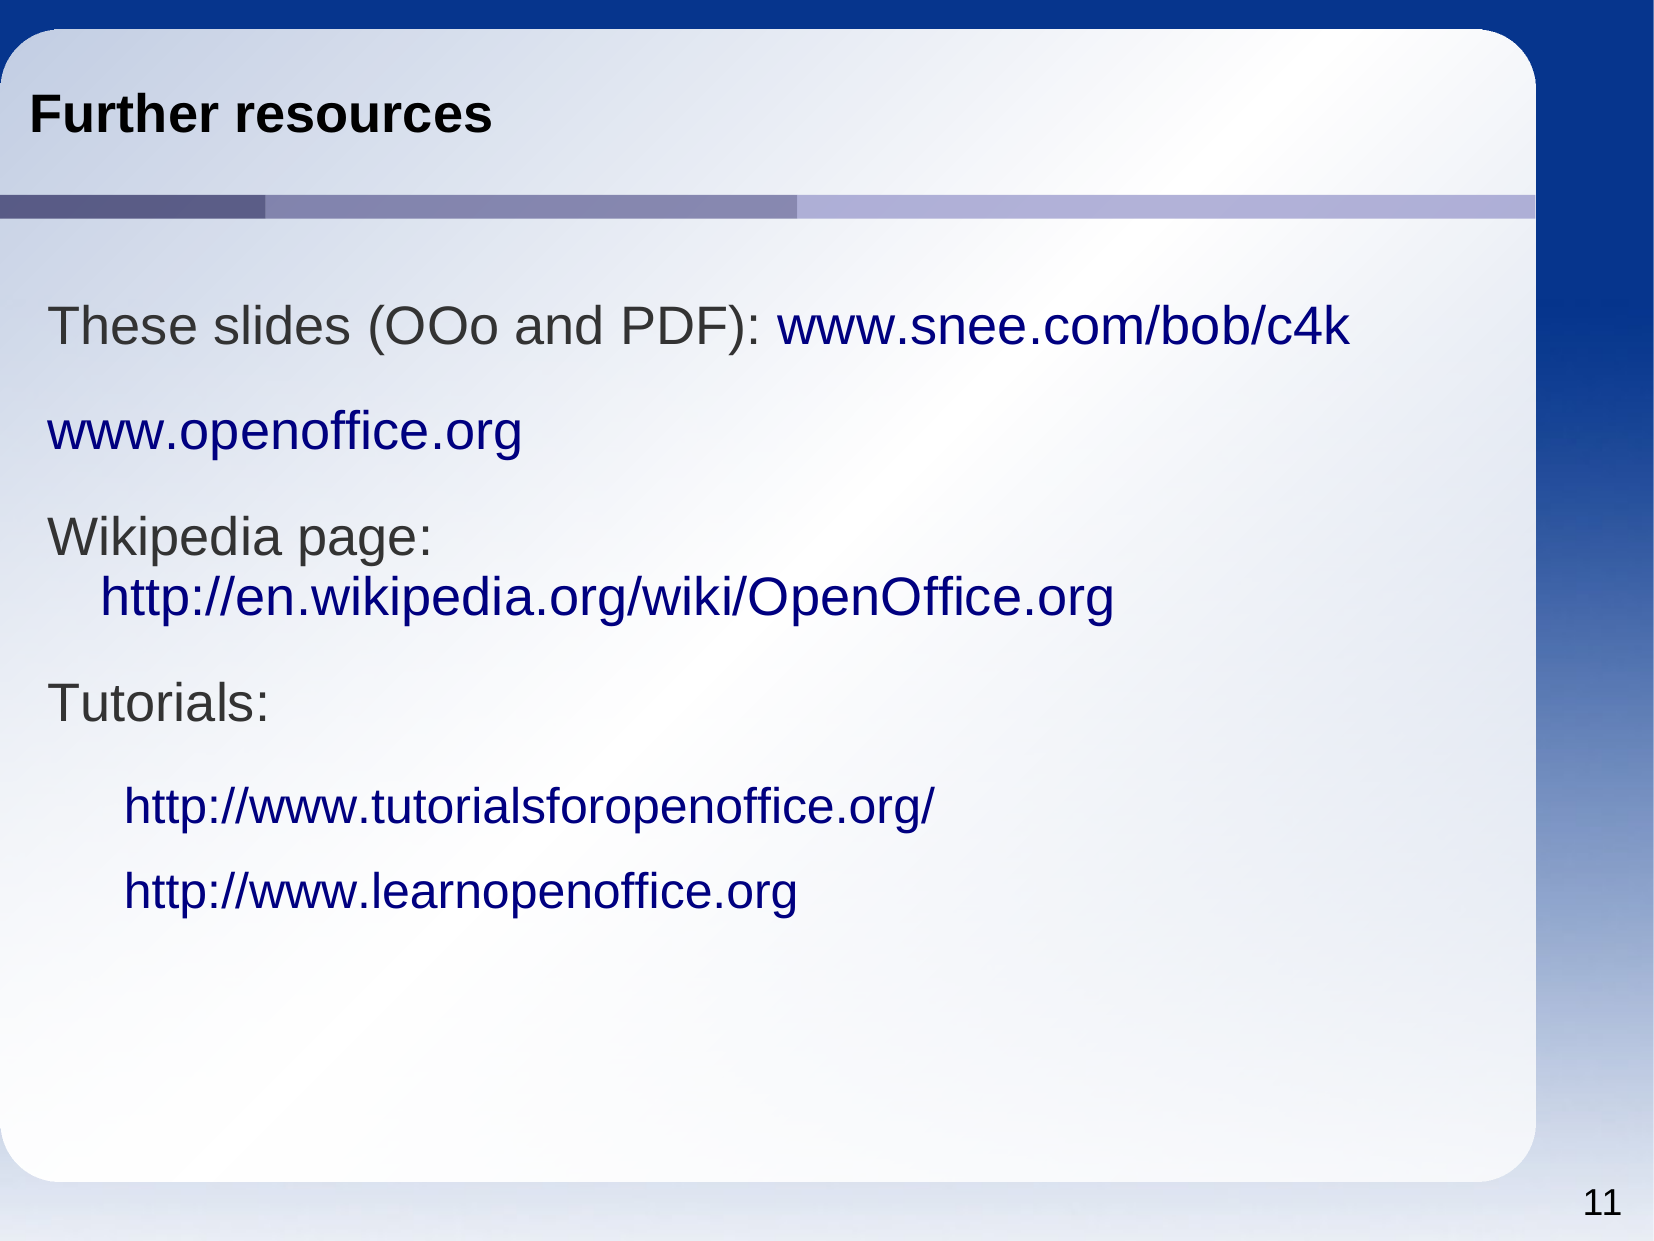

# Further resources
These slides (OOo and PDF): www.snee.com/bob/c4k
www.openoffice.org
Wikipedia page: http://en.wikipedia.org/wiki/OpenOffice.org
Tutorials:
http://www.tutorialsforopenoffice.org/
http://www.learnopenoffice.org
11